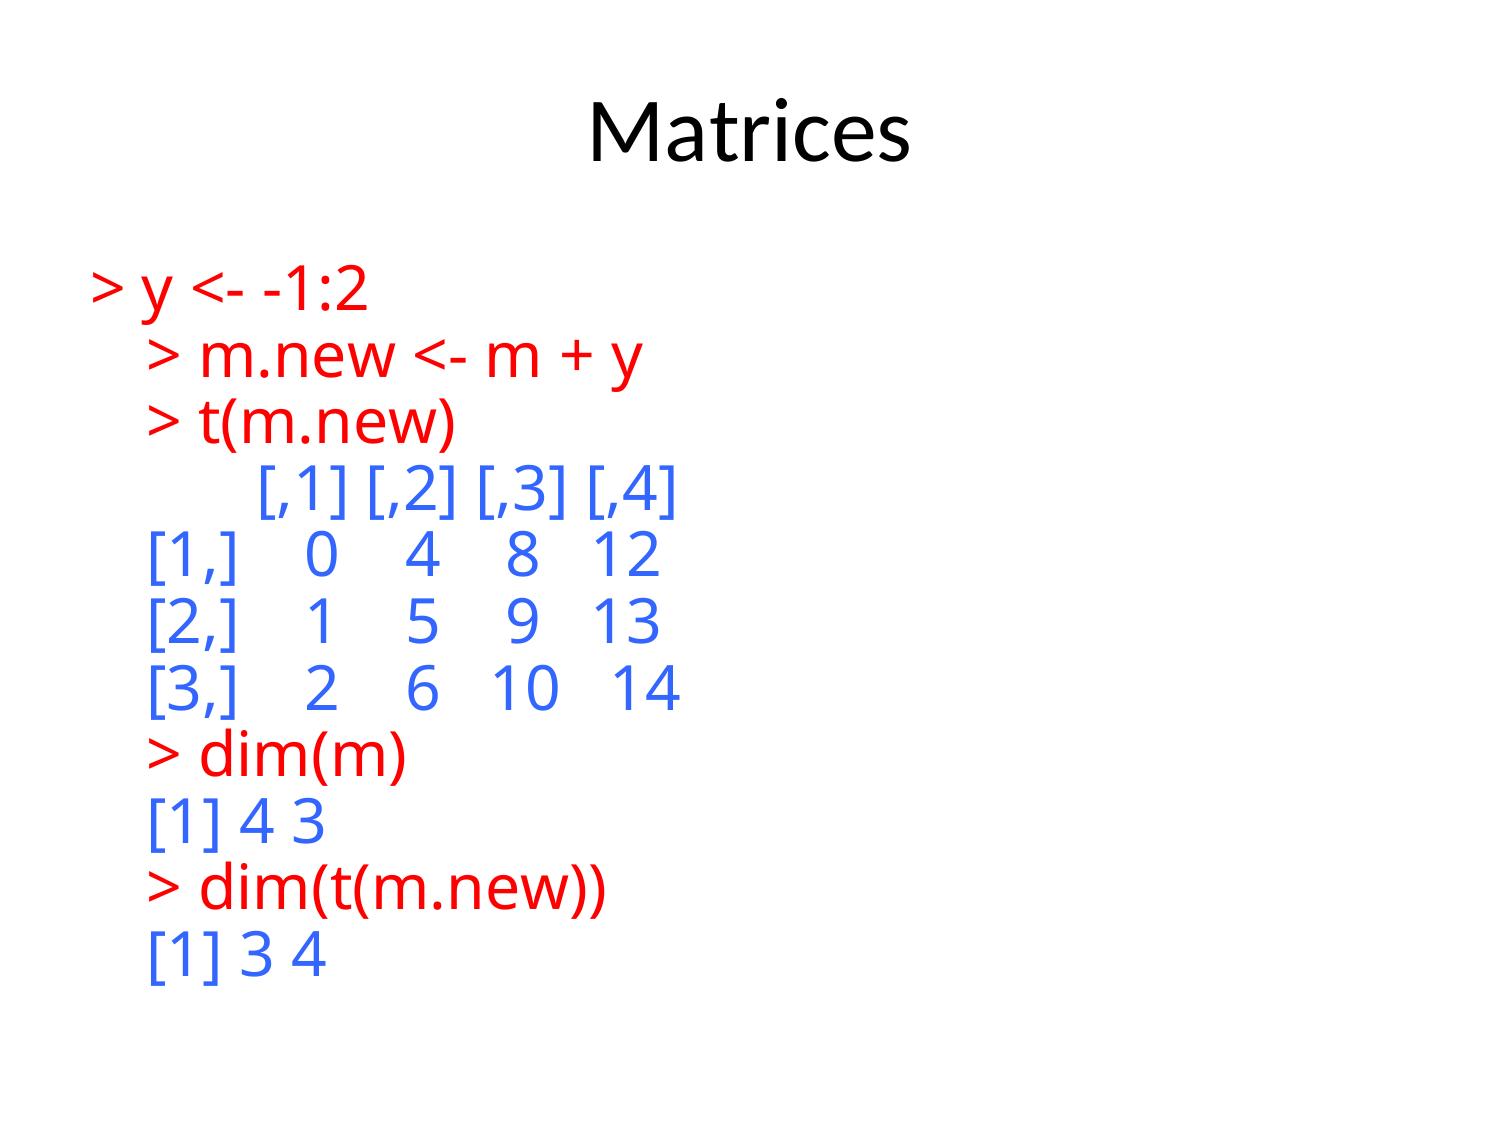

# Matrices
> y <- -1:2
	> m.new <- m + y
	> t(m.new)
		 [,1] [,2] [,3] [,4]
	[1,] 0 4 8 12
	[2,] 1 5 9 13
	[3,] 2 6 10 14
	> dim(m)
	[1] 4 3
	> dim(t(m.new))
	[1] 3 4